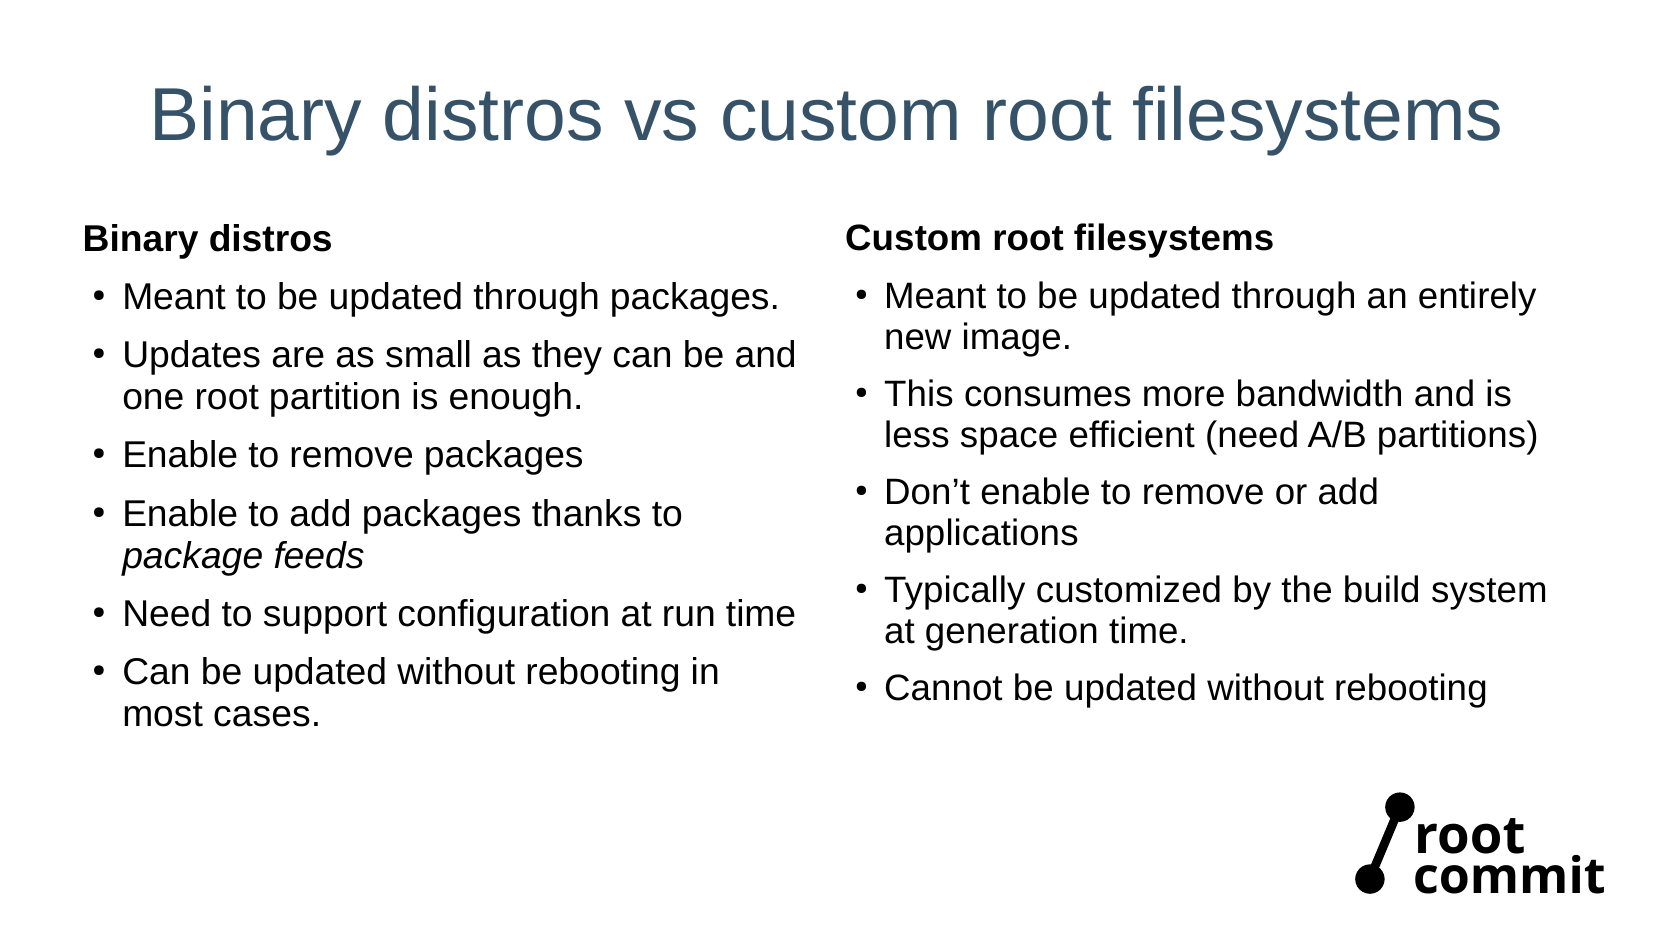

# Binary distros vs custom root filesystems
Binary distros
Meant to be updated through packages.
Updates are as small as they can be and one root partition is enough.
Enable to remove packages
Enable to add packages thanks to package feeds
Need to support configuration at run time
Can be updated without rebooting in most cases.
Custom root filesystems
Meant to be updated through an entirely new image.
This consumes more bandwidth and is less space efficient (need A/B partitions)
Don’t enable to remove or add applications
Typically customized by the build system at generation time.
Cannot be updated without rebooting